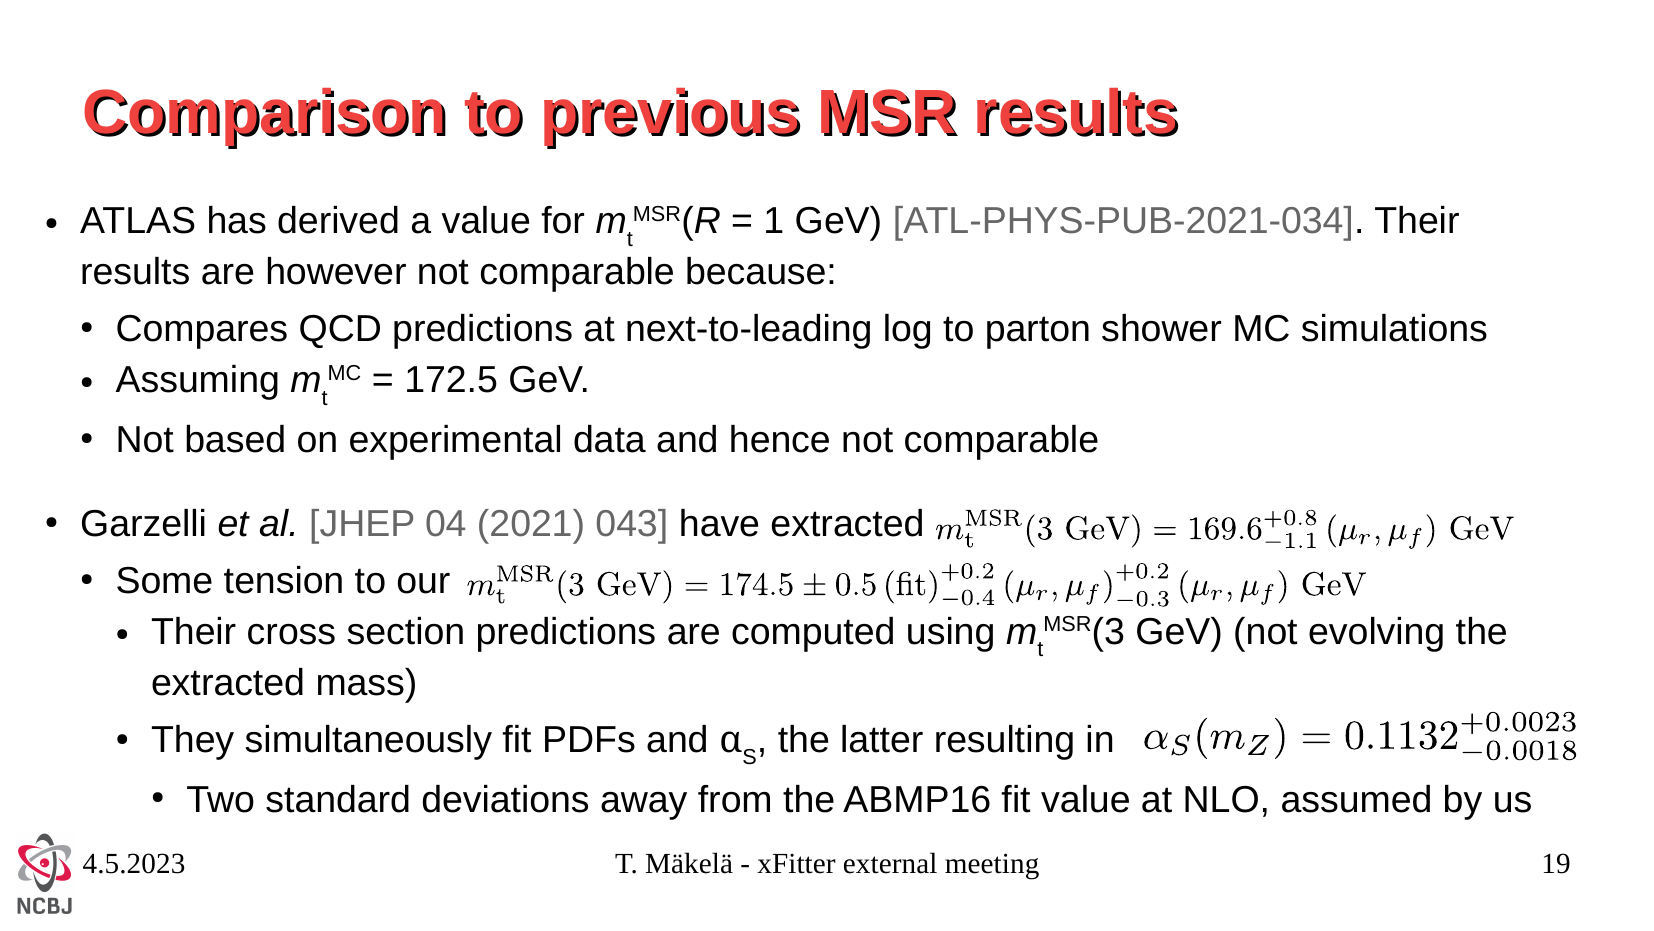

# Comparison to previous MSR results
ATLAS has derived a value for mtMSR(R = 1 GeV) [ATL-PHYS-PUB-2021-034]. Their results are however not comparable because:
Compares QCD predictions at next-to-leading log to parton shower MC simulations
Assuming mtMC = 172.5 GeV.
Not based on experimental data and hence not comparable
Garzelli et al. [JHEP 04 (2021) 043] have extracted
Some tension to our
Their cross section predictions are computed using mtMSR(3 GeV) (not evolving the extracted mass)
They simultaneously fit PDFs and αS, the latter resulting in
Two standard deviations away from the ABMP16 fit value at NLO, assumed by us
4.5.2023
T. Mäkelä - xFitter external meeting
19